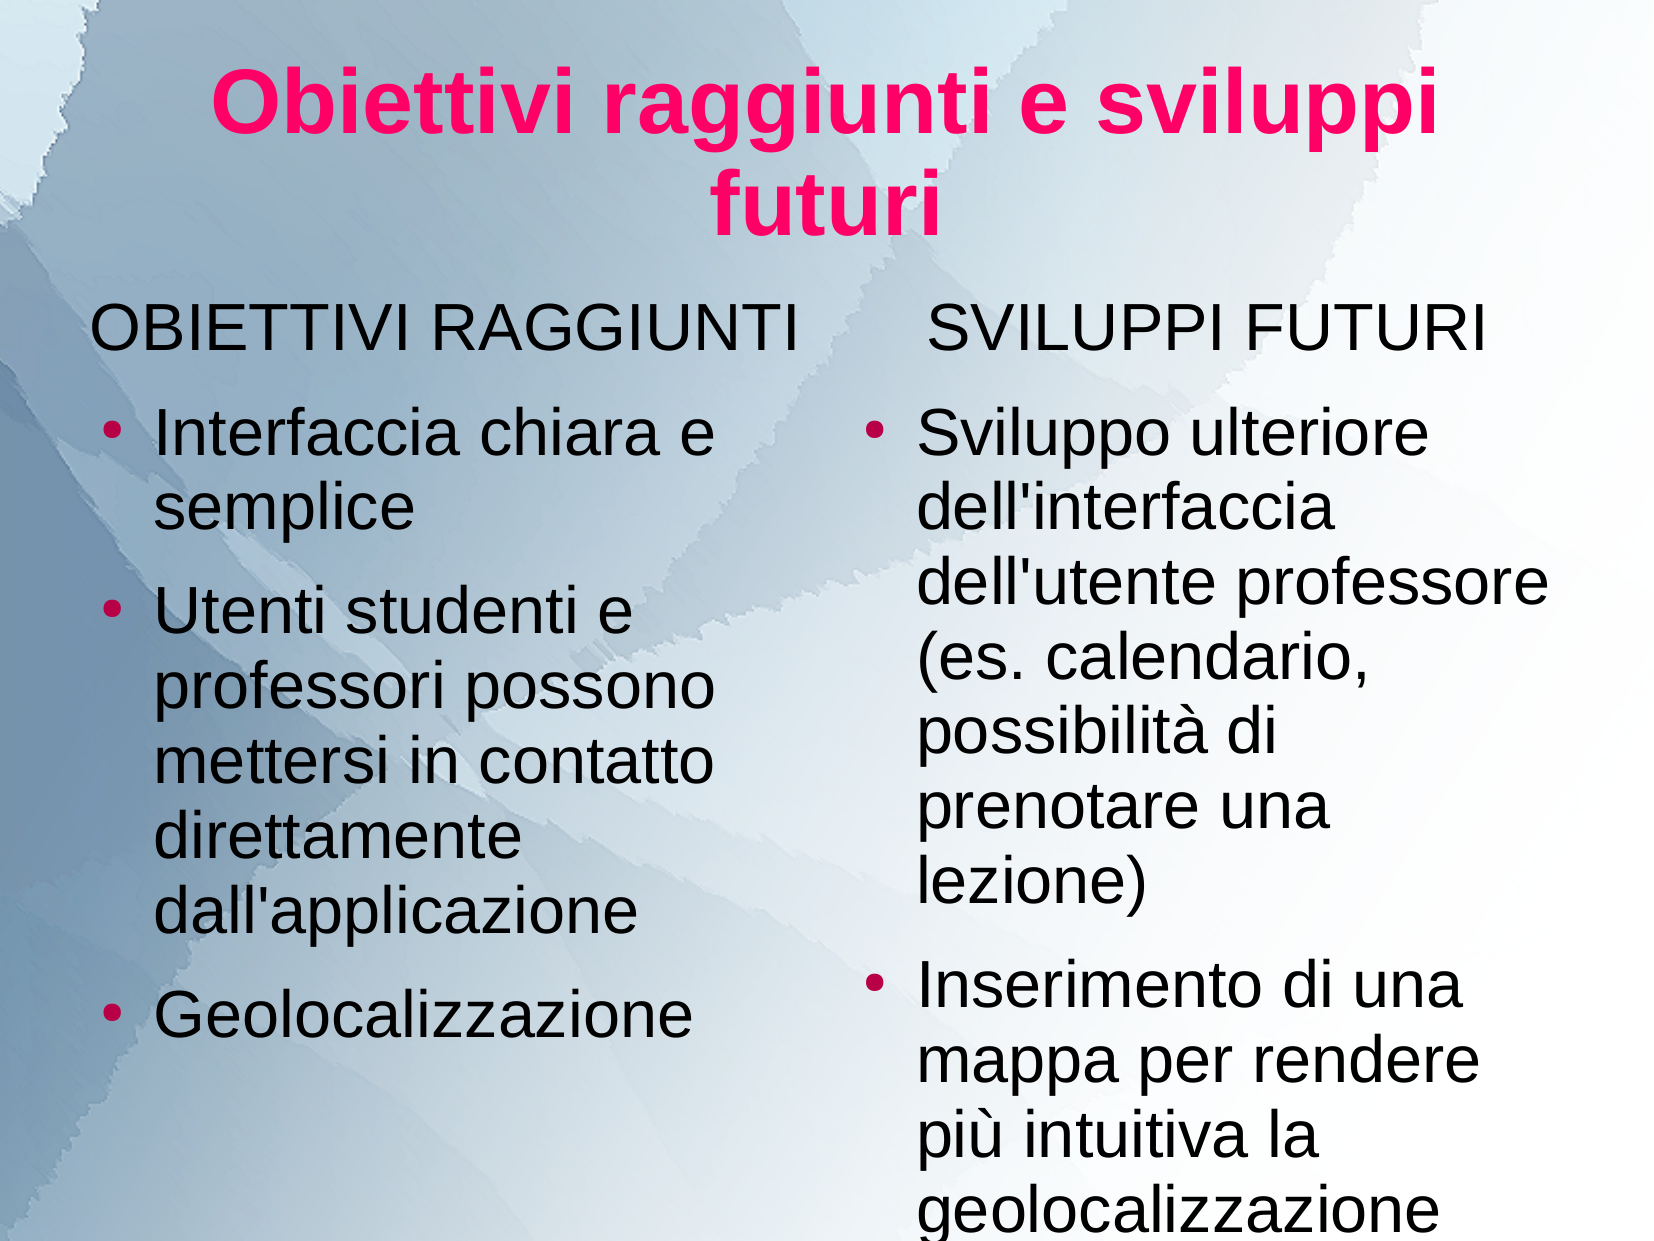

# Obiettivi raggiunti e sviluppi futuri
OBIETTIVI RAGGIUNTI
Interfaccia chiara e semplice
Utenti studenti e professori possono mettersi in contatto direttamente dall'applicazione
Geolocalizzazione
SVILUPPI FUTURI
Sviluppo ulteriore dell'interfaccia dell'utente professore (es. calendario, possibilità di prenotare una lezione)
Inserimento di una mappa per rendere più intuitiva la geolocalizzazione